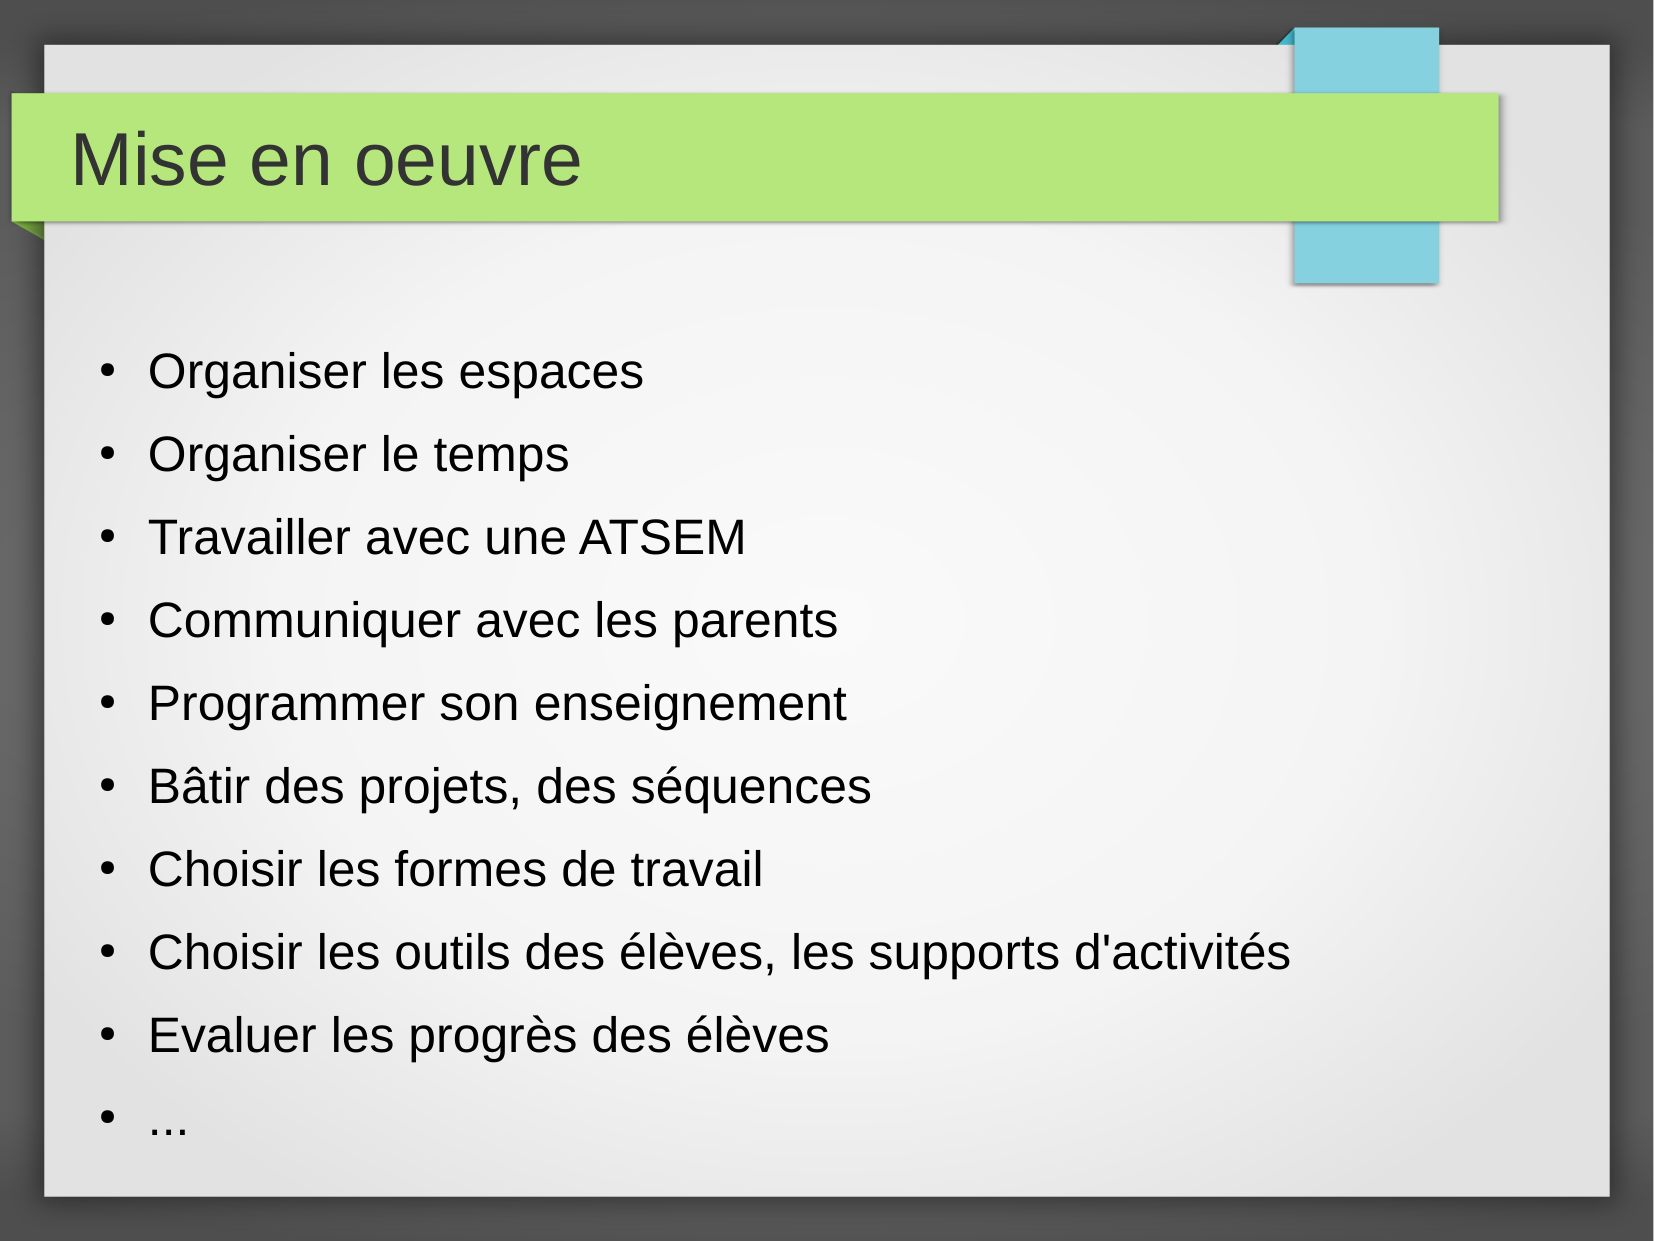

# Mise en oeuvre
Organiser les espaces
Organiser le temps
Travailler avec une ATSEM
Communiquer avec les parents
Programmer son enseignement
Bâtir des projets, des séquences
Choisir les formes de travail
Choisir les outils des élèves, les supports d'activités
Evaluer les progrès des élèves
...